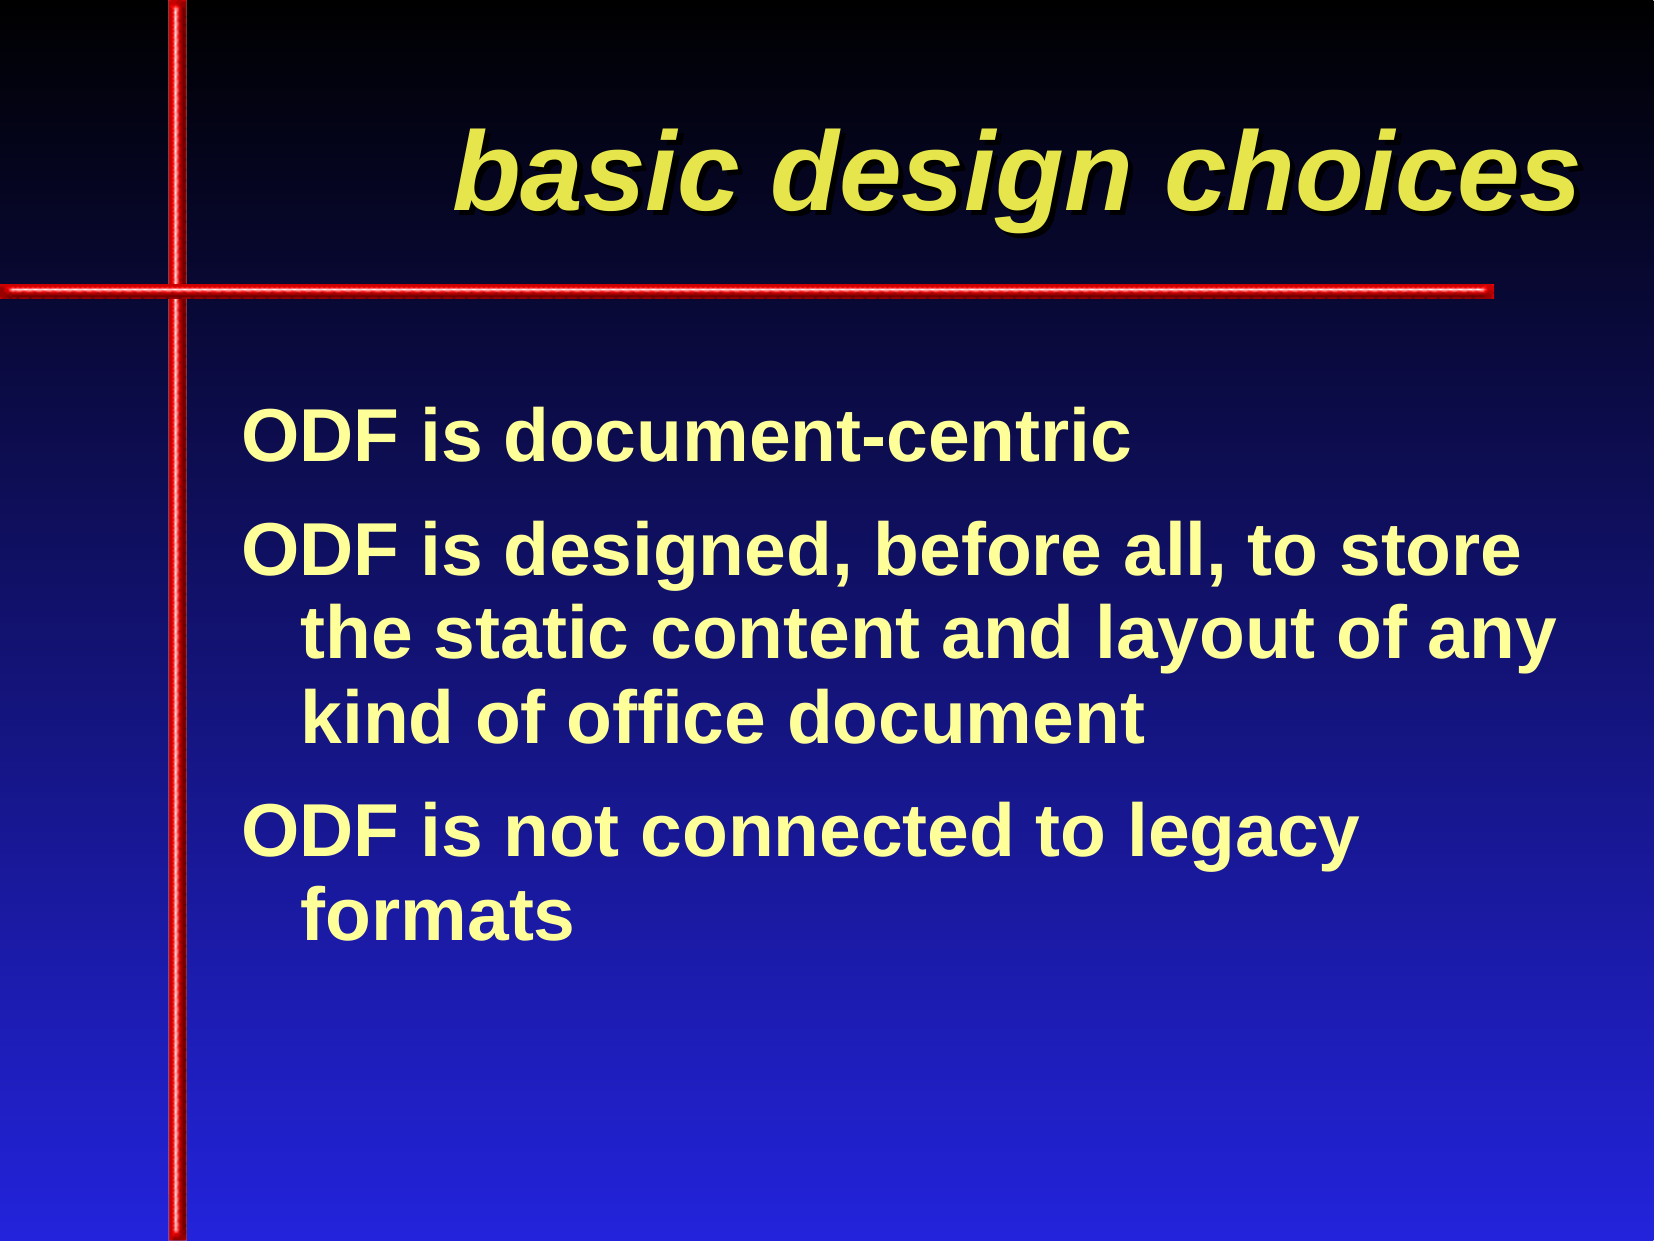

# basic design choices
ODF is document-centric
ODF is designed, before all, to store the static content and layout of any kind of office document
ODF is not connected to legacy formats